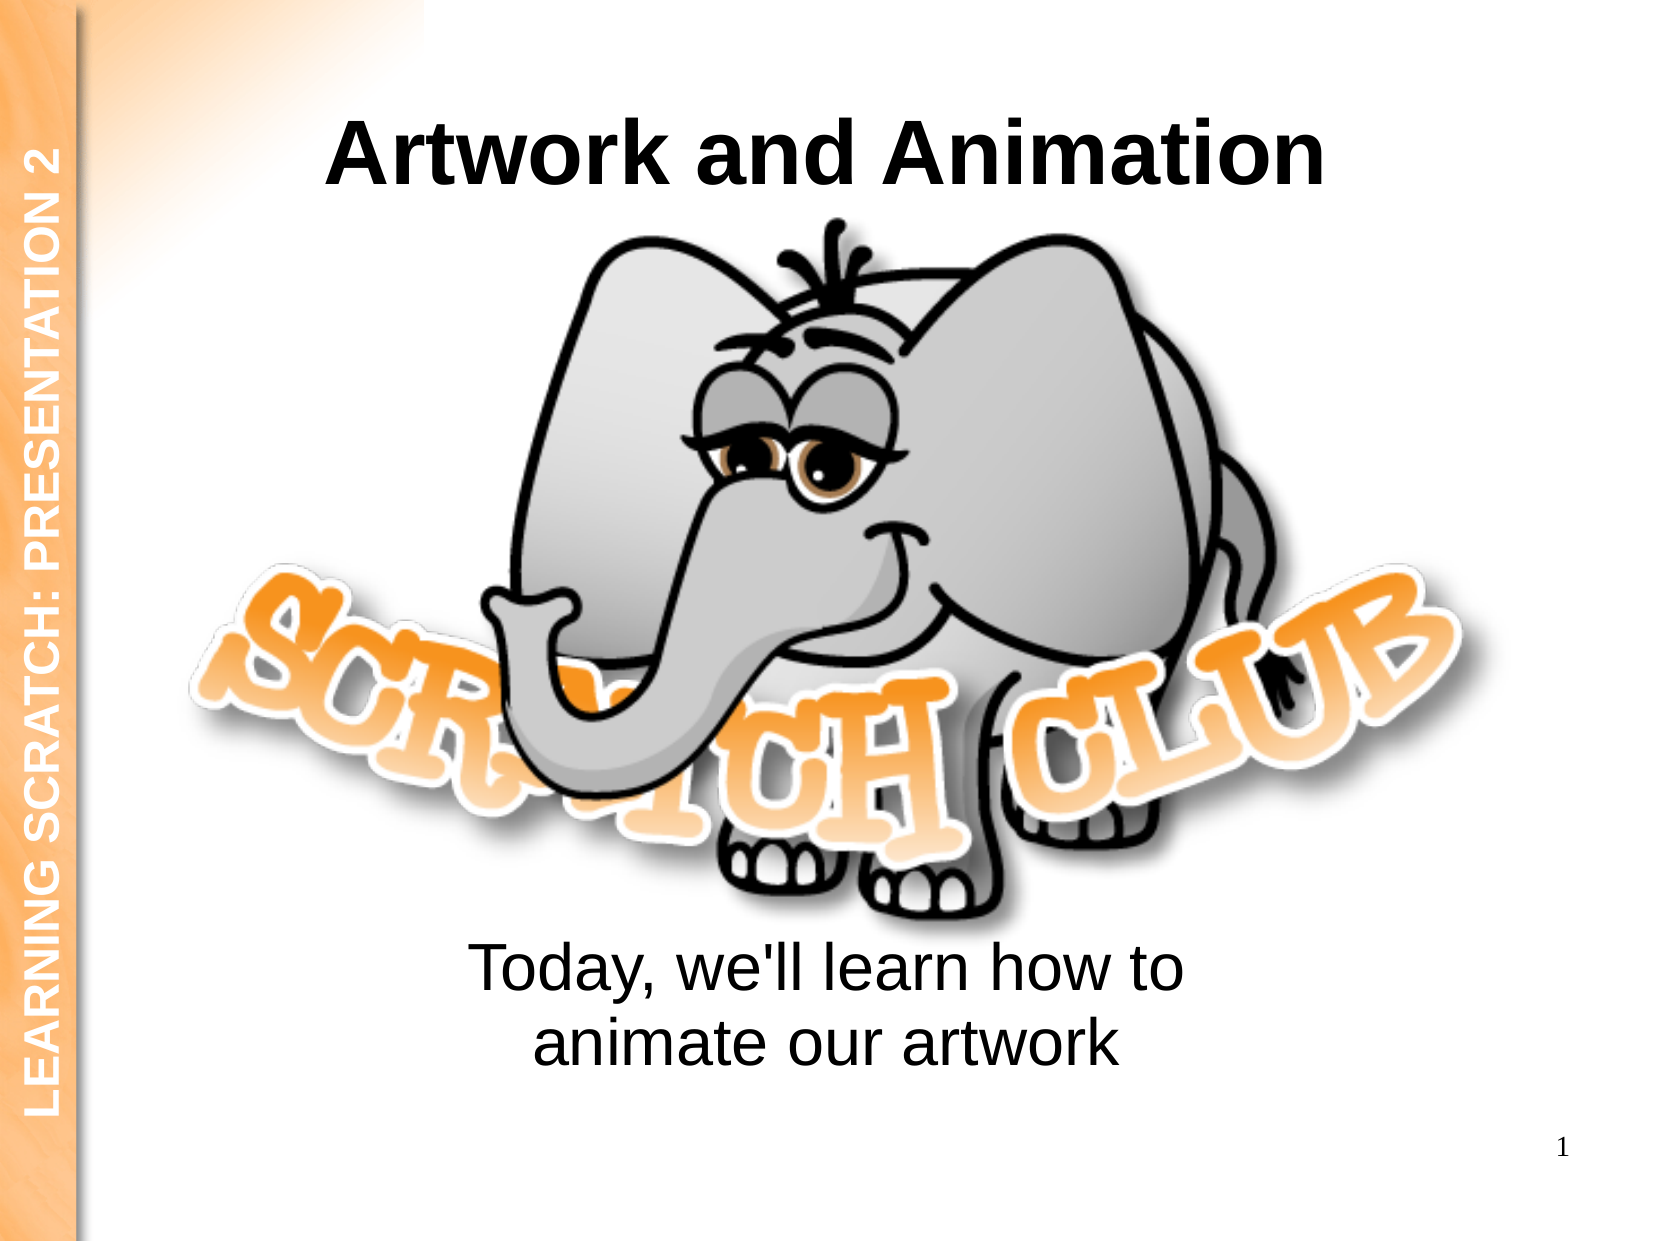

PRESENTATION 1: GETTING STARTED
# Artwork and Animation
Today, we'll learn how to
animate our artwork
1